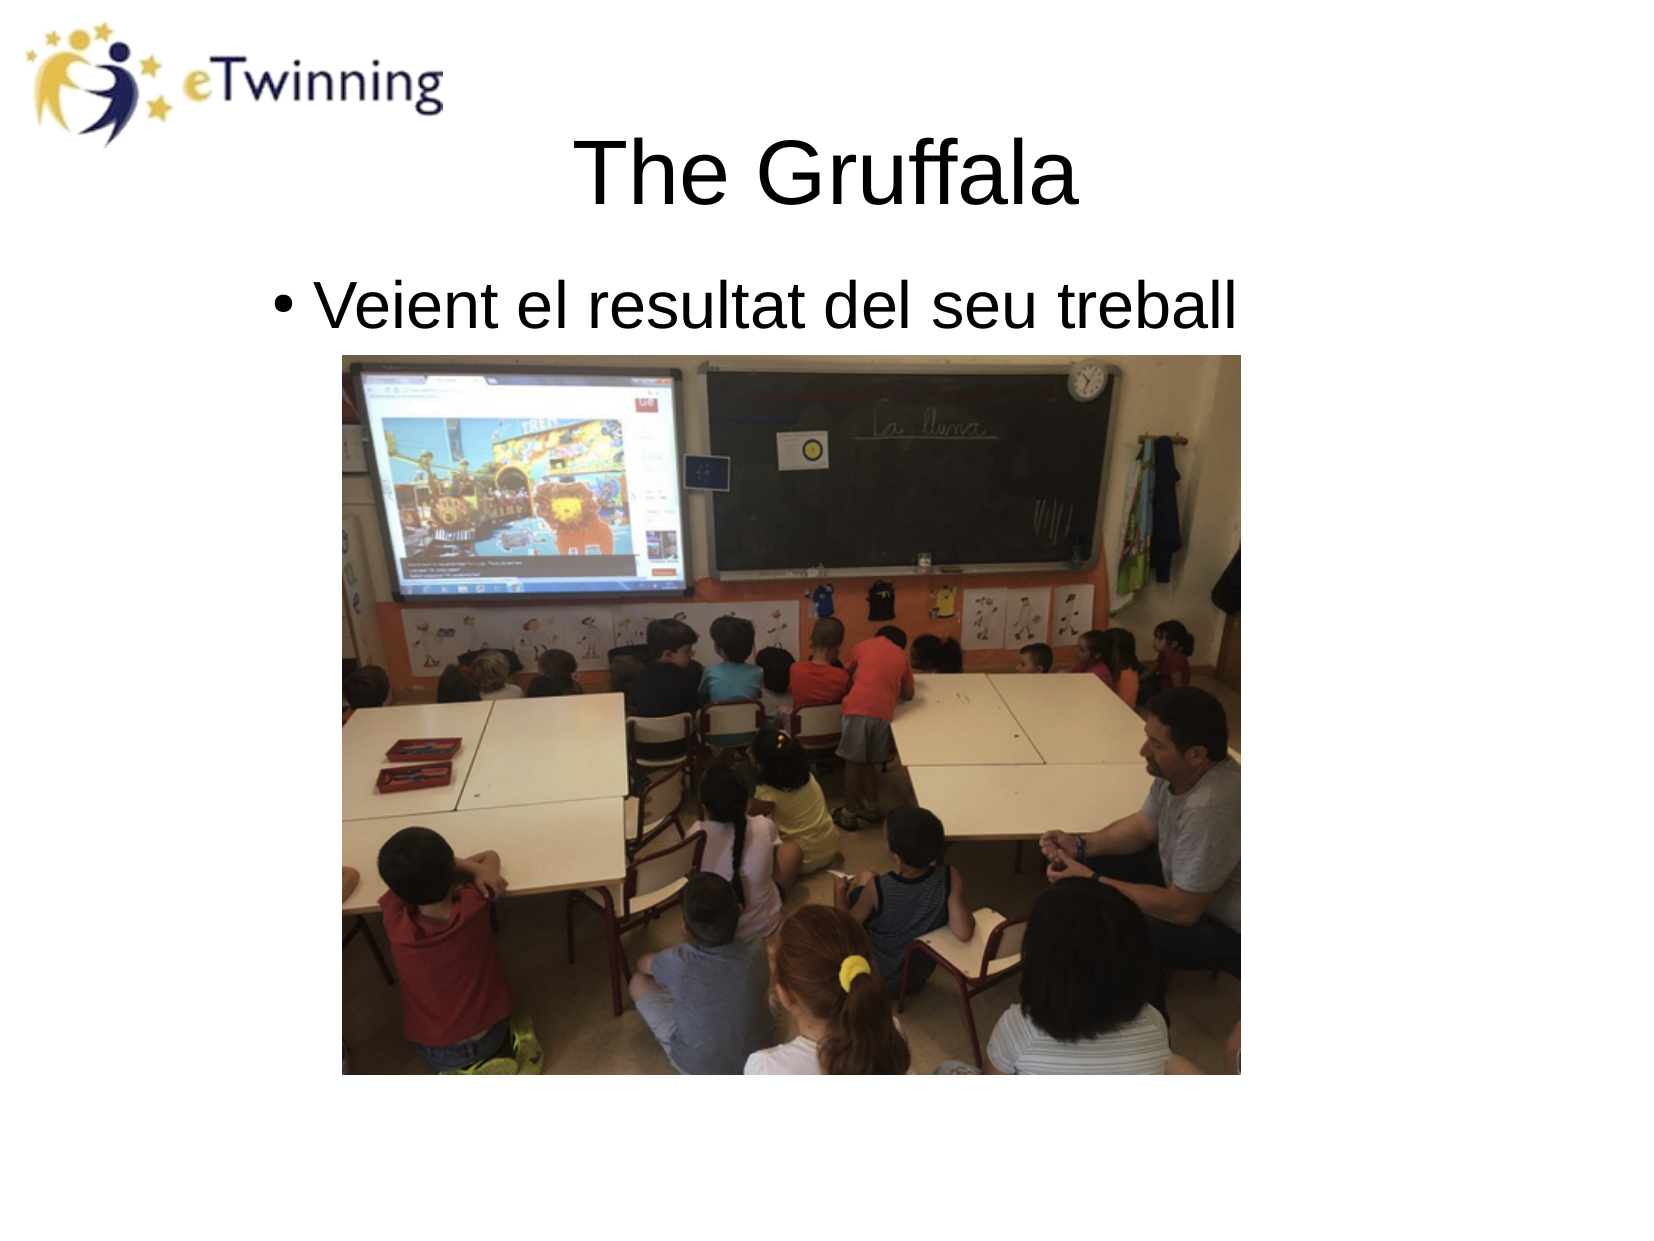

# The Gruffala
 Veient el resultat del seu treball